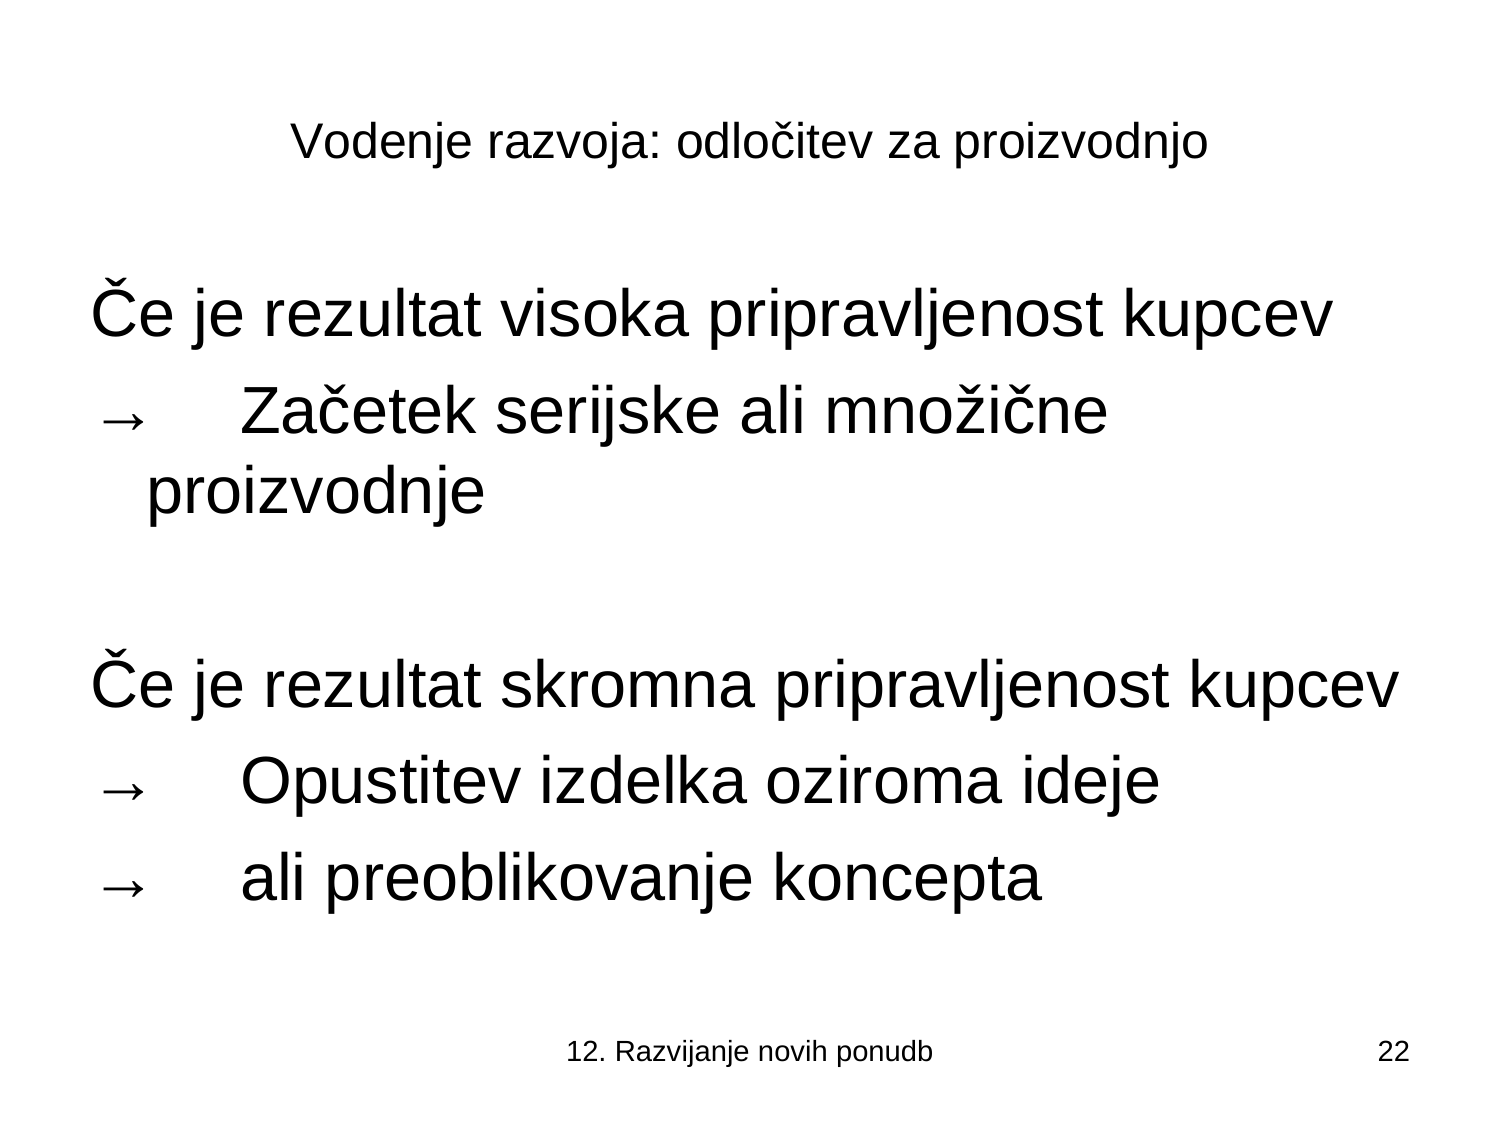

# Vodenje razvoja: odločitev za proizvodnjo
Če je rezultat visoka pripravljenost kupcev
→	Začetek serijske ali množične 	proizvodnje
Če je rezultat skromna pripravljenost kupcev
→	Opustitev izdelka oziroma ideje
→	ali preoblikovanje koncepta
12. Razvijanje novih ponudb